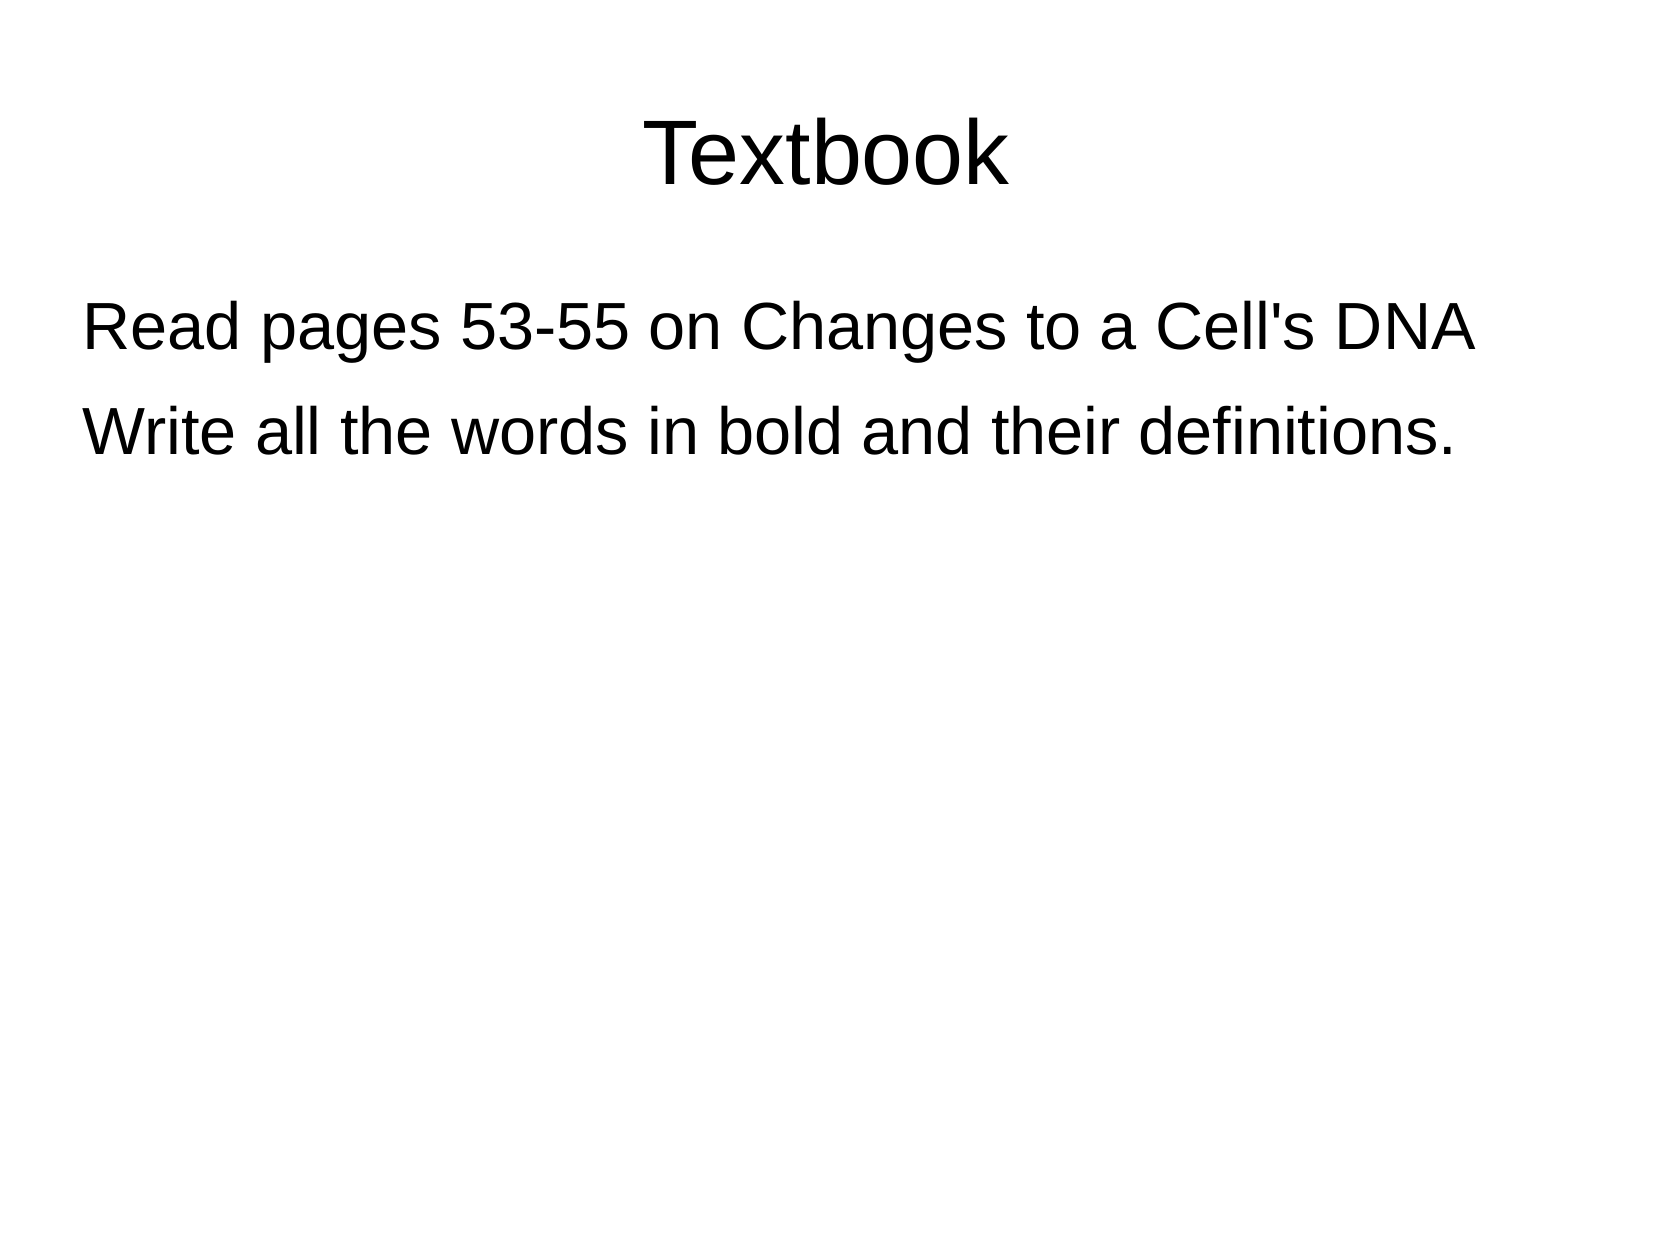

# Textbook
Read pages 53-55 on Changes to a Cell's DNA
Write all the words in bold and their definitions.